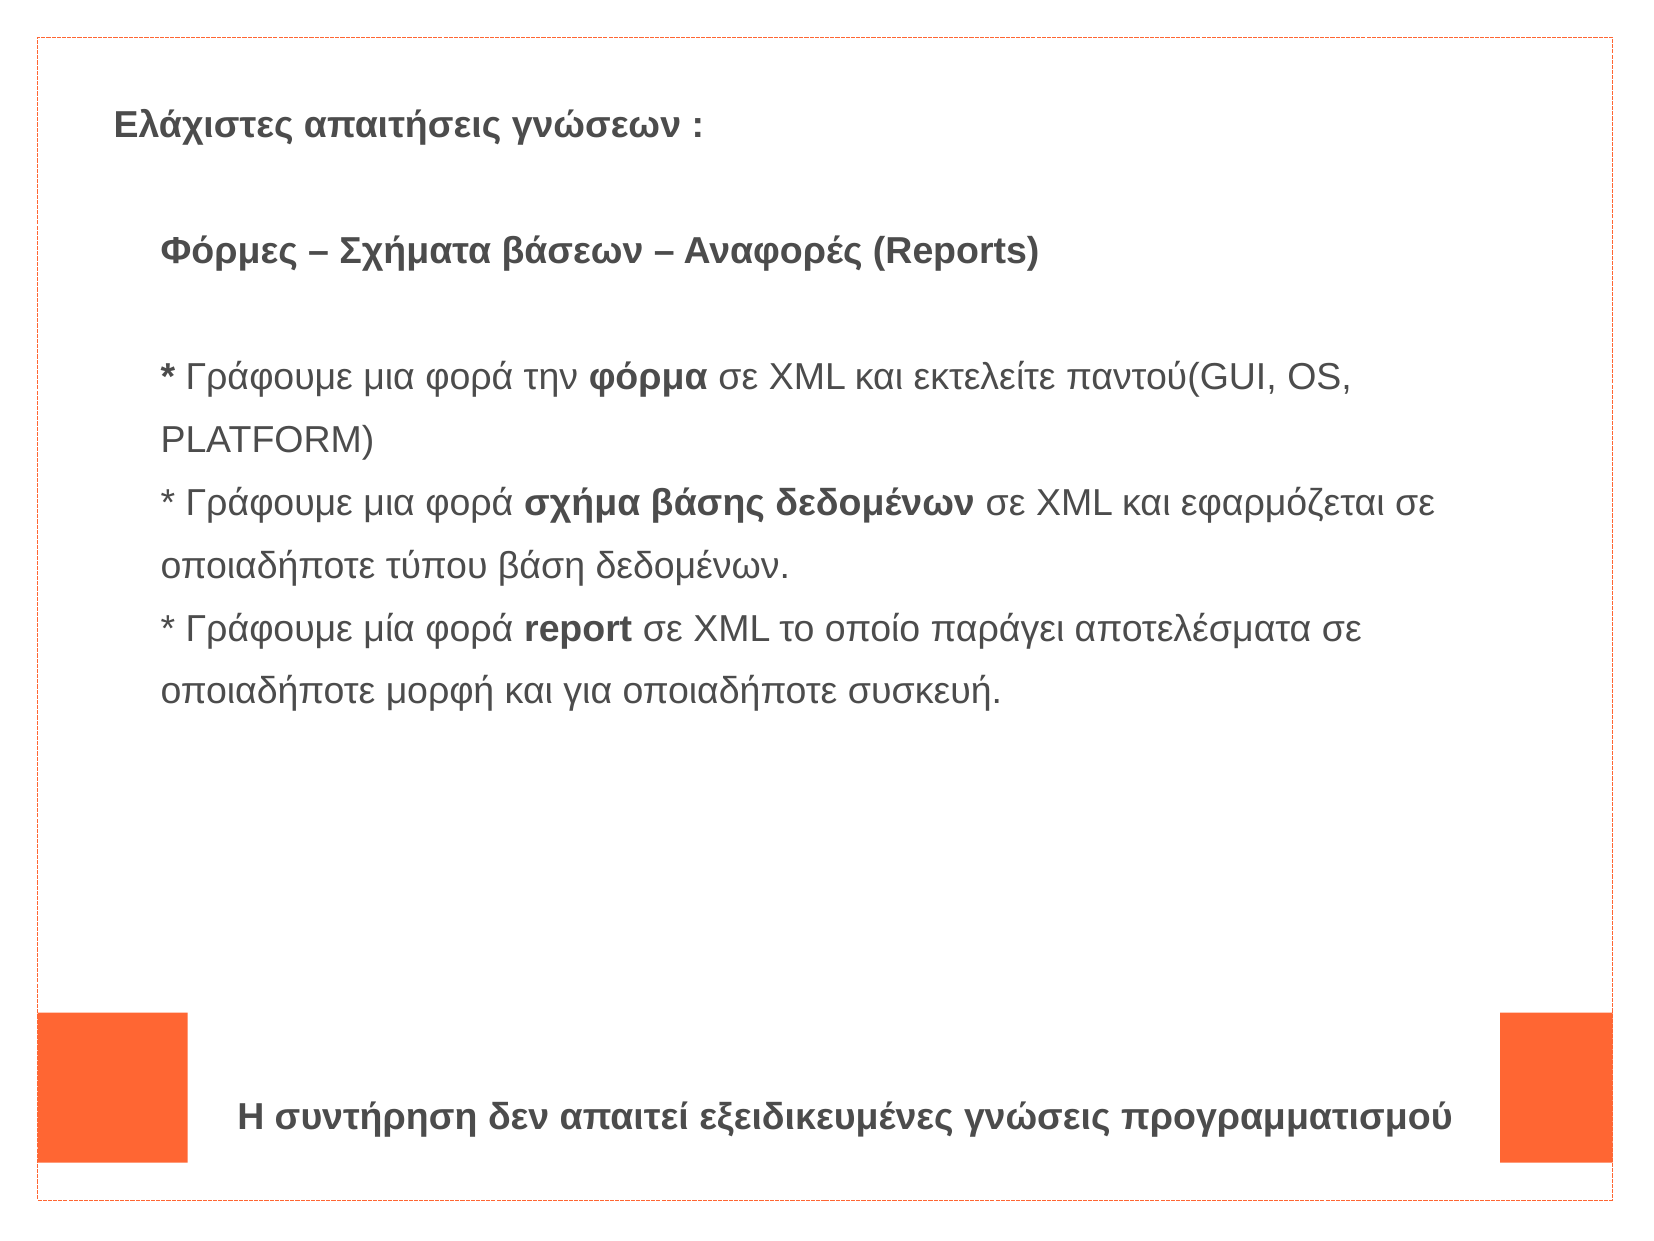

Ελάχιστες απαιτήσεις γνώσεων :
Φόρμες – Σχήματα βάσεων – Αναφορές (Reports)
* Γράφουμε μια φορά την φόρμα σε XML και εκτελείτε παντού(GUI, OS, PLATFORM)
* Γράφουμε μια φορά σχήμα βάσης δεδομένων σε XML και εφαρμόζεται σε οποιαδήποτε τύπου βάση δεδομένων.
* Γράφουμε μία φορά report σε XML το οποίο παράγει αποτελέσματα σε οποιαδήποτε μορφή και για οποιαδήποτε συσκευή.
Η συντήρηση δεν απαιτεί εξειδικευμένες γνώσεις προγραμματισμού